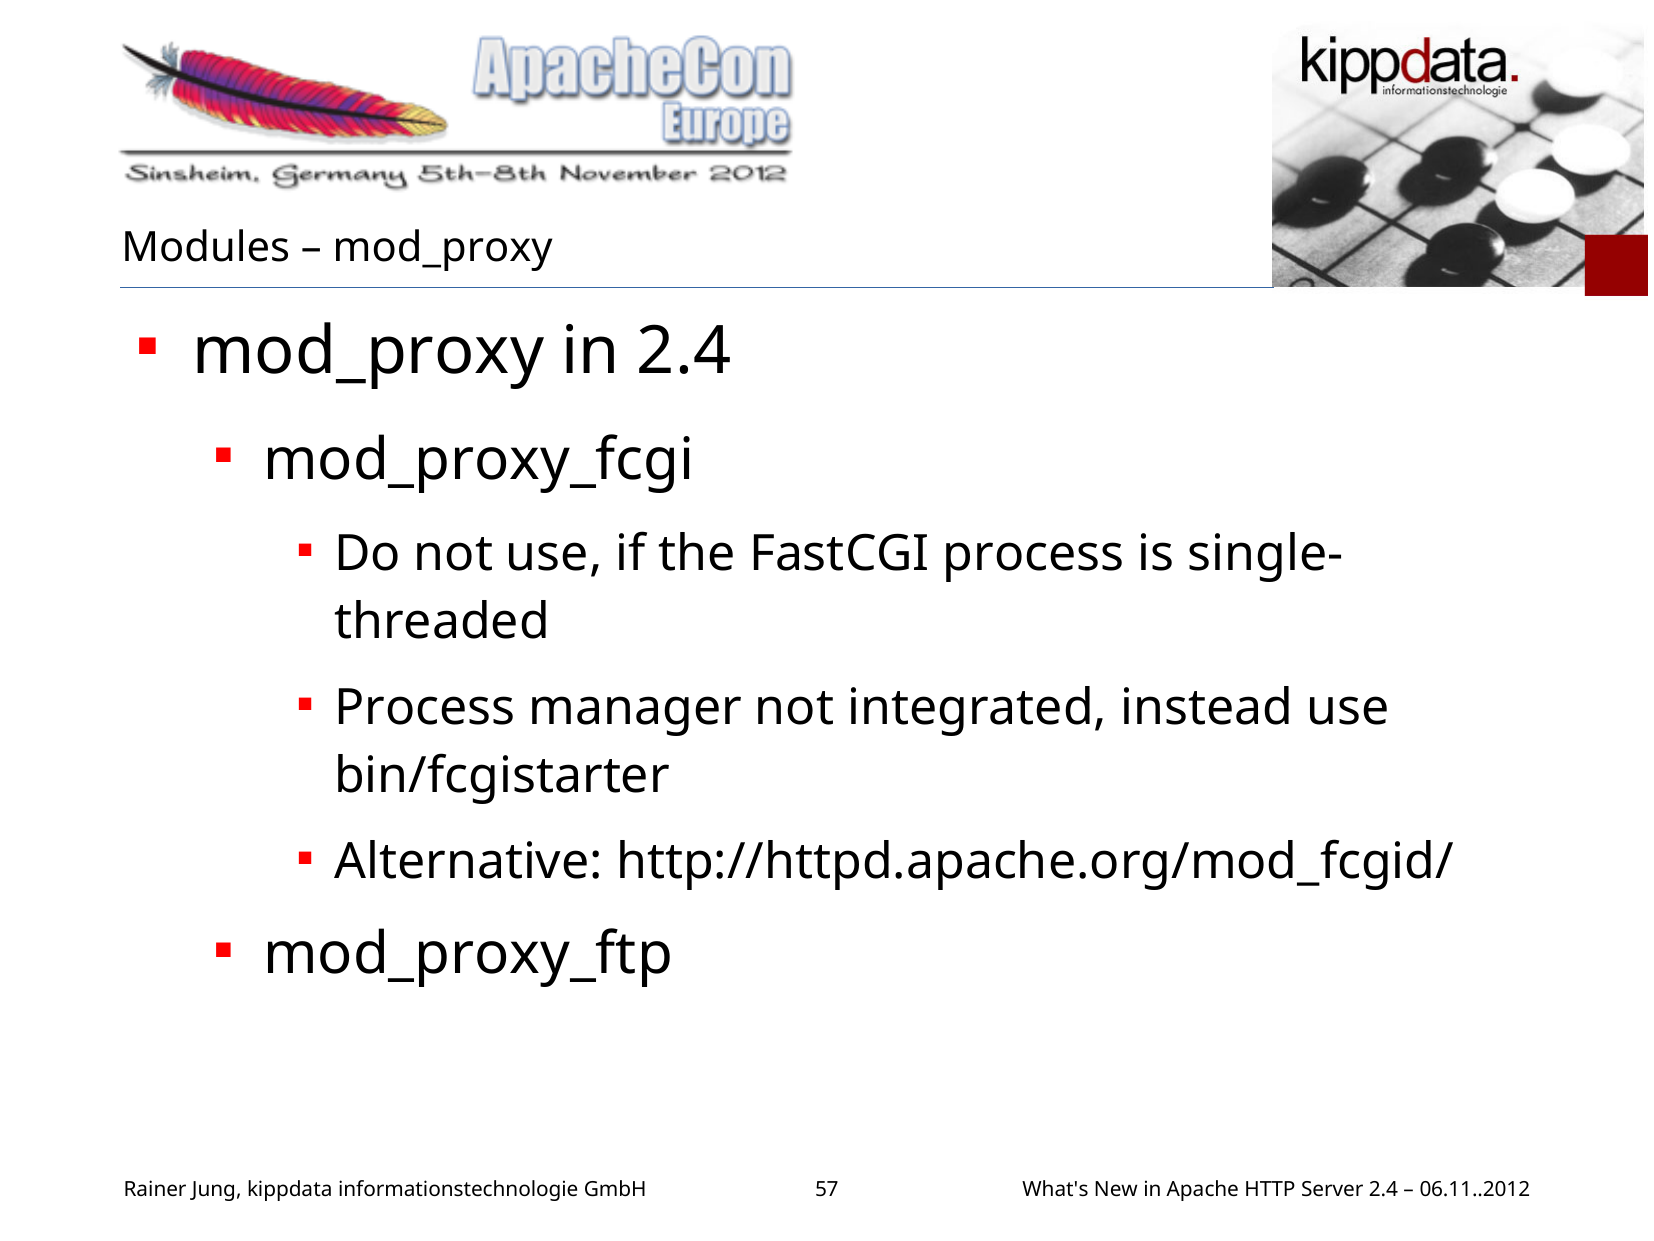

# Modules – mod_proxy
mod_proxy in 2.4
mod_proxy_fcgi
Do not use, if the FastCGI process is single-threaded
Process manager not integrated, instead use bin/fcgistarter
Alternative: http://httpd.apache.org/mod_fcgid/
mod_proxy_ftp